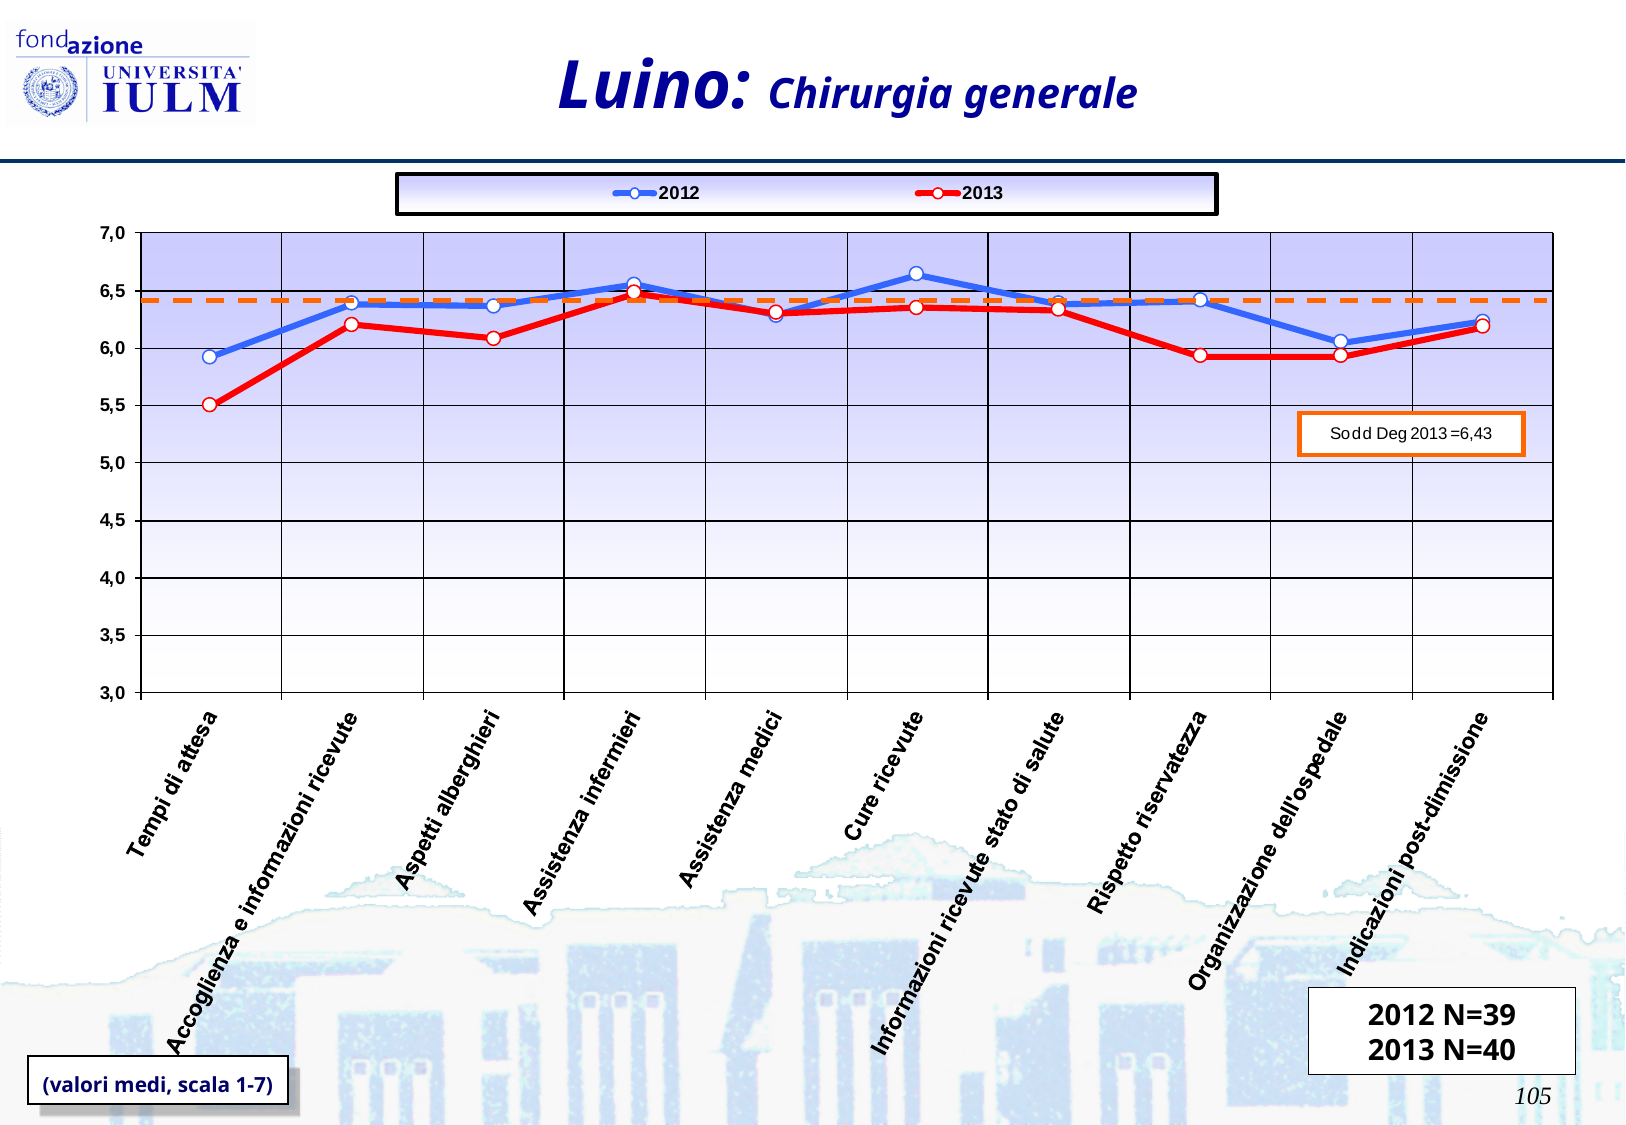

Luino: Chirurgia generale
2012 N=39
2013 N=40
(valori medi, scala 1-7)